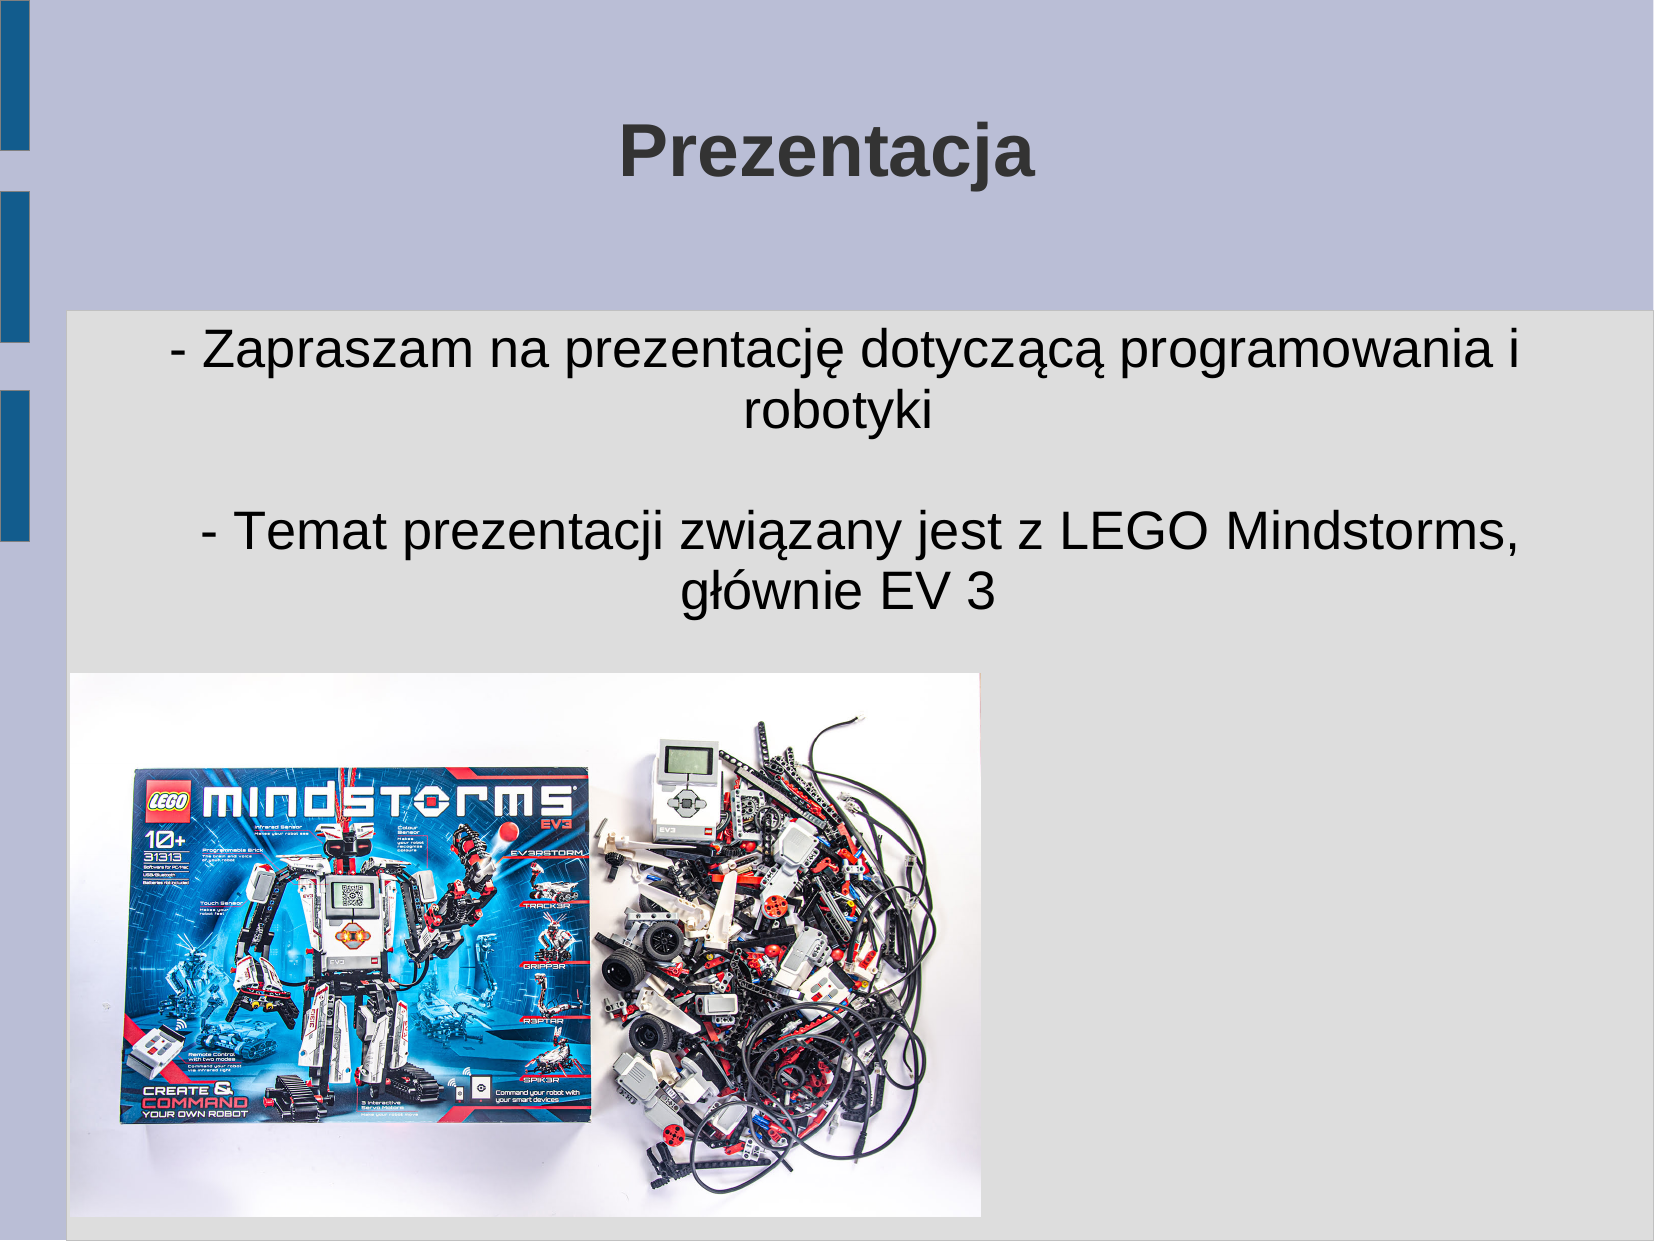

# Prezentacja
 - Zapraszam na prezentację dotyczącą programowania i robotyki
 - Temat prezentacji związany jest z LEGO Mindstorms, głównie EV 3